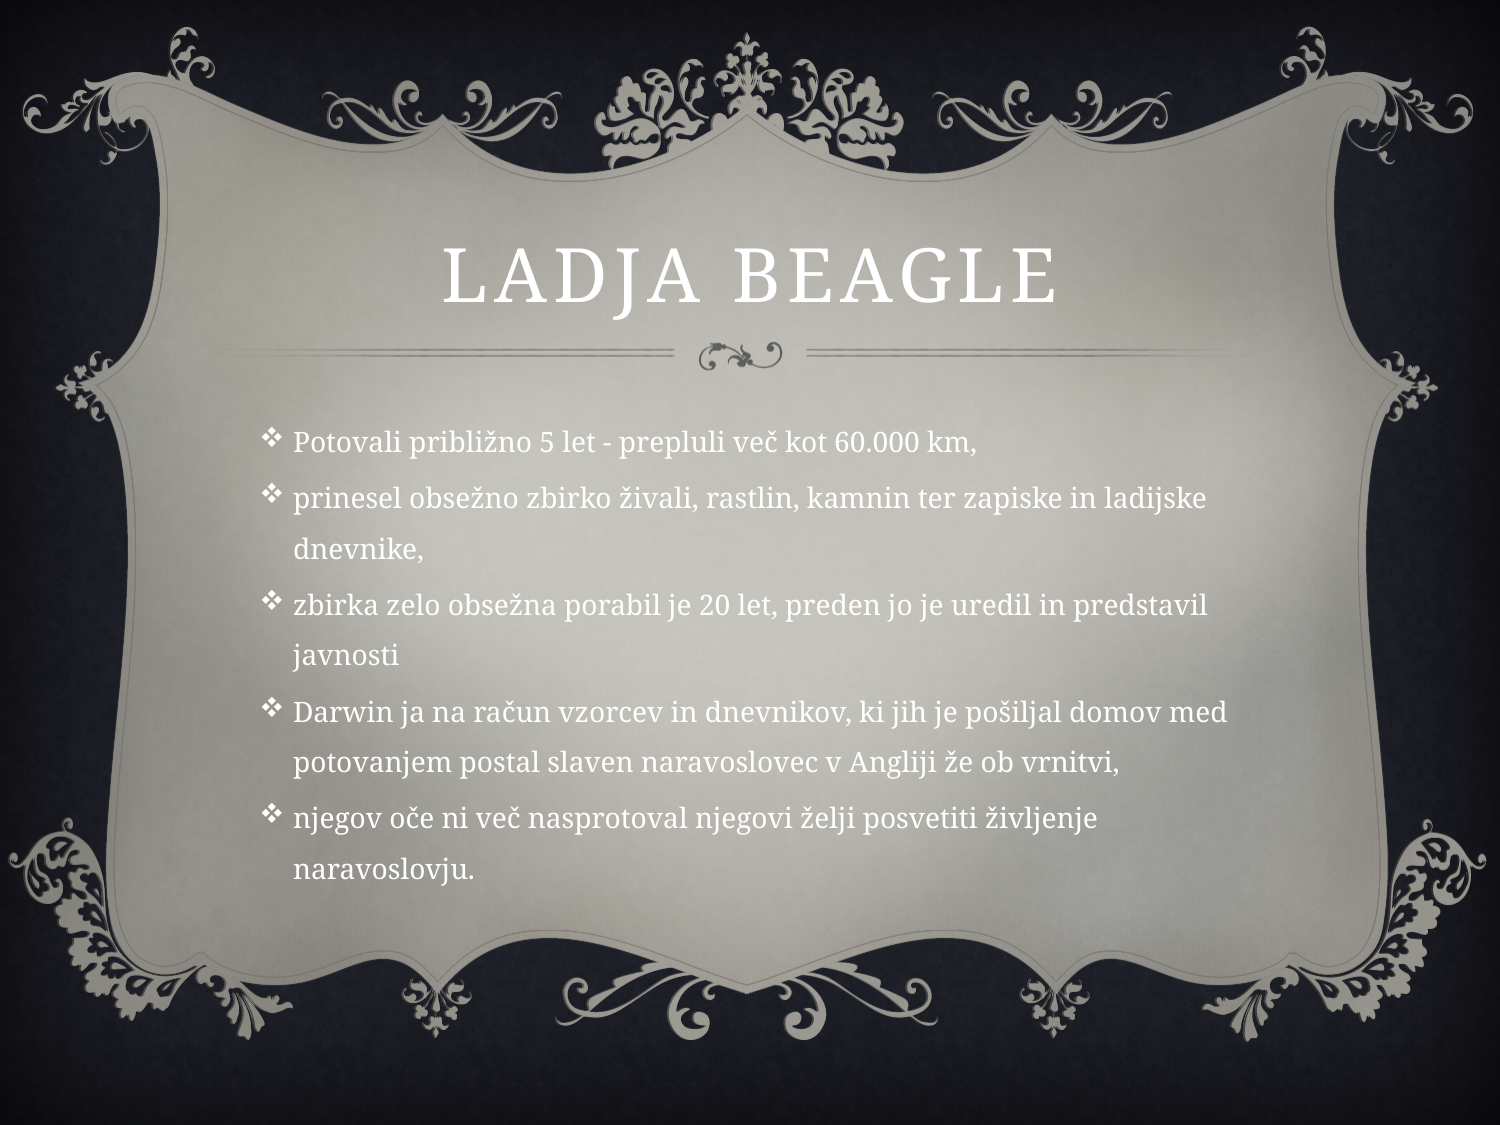

# LADJA BEAGLE
Potovali približno 5 let - prepluli več kot 60.000 km,
prinesel obsežno zbirko živali, rastlin, kamnin ter zapiske in ladijske dnevnike,
zbirka zelo obsežna porabil je 20 let, preden jo je uredil in predstavil javnosti
Darwin ja na račun vzorcev in dnevnikov, ki jih je pošiljal domov med potovanjem postal slaven naravoslovec v Angliji že ob vrnitvi,
njegov oče ni več nasprotoval njegovi želji posvetiti življenje naravoslovju.